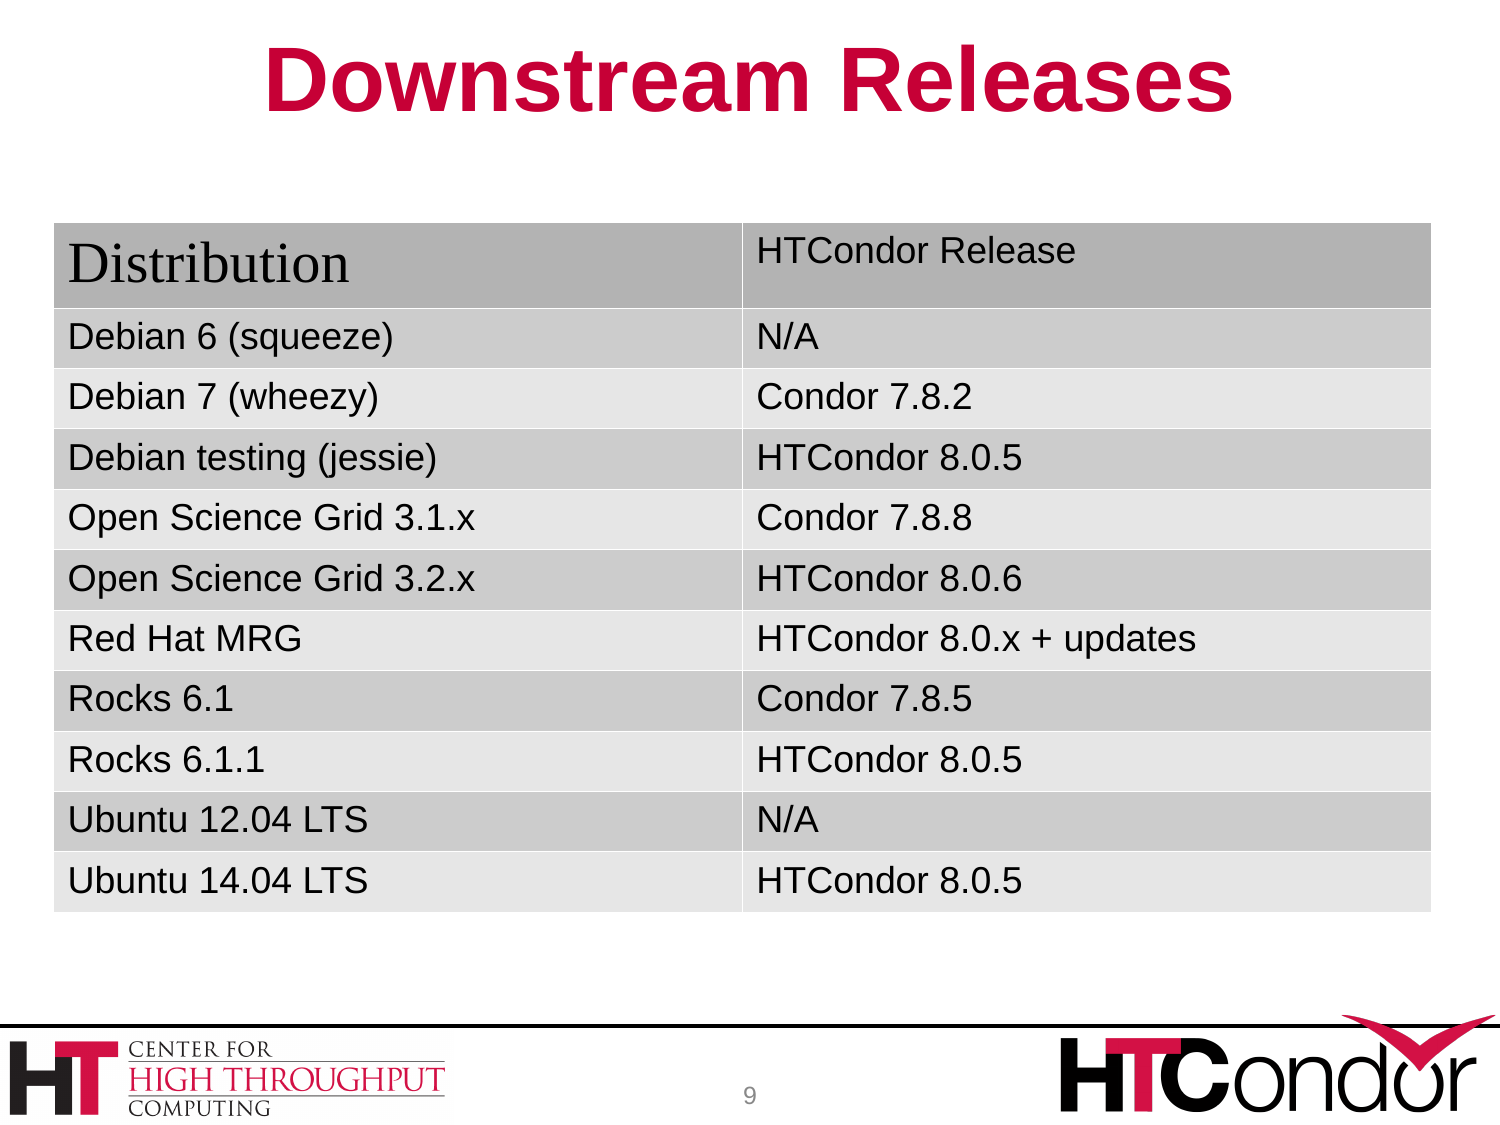

# Downstream Releases
| Distribution | HTCondor Release |
| --- | --- |
| Debian 6 (squeeze) | N/A |
| Debian 7 (wheezy) | Condor 7.8.2 |
| Debian testing (jessie) | HTCondor 8.0.5 |
| Open Science Grid 3.1.x | Condor 7.8.8 |
| Open Science Grid 3.2.x | HTCondor 8.0.6 |
| Red Hat MRG | HTCondor 8.0.x + updates |
| Rocks 6.1 | Condor 7.8.5 |
| Rocks 6.1.1 | HTCondor 8.0.5 |
| Ubuntu 12.04 LTS | N/A |
| Ubuntu 14.04 LTS | HTCondor 8.0.5 |